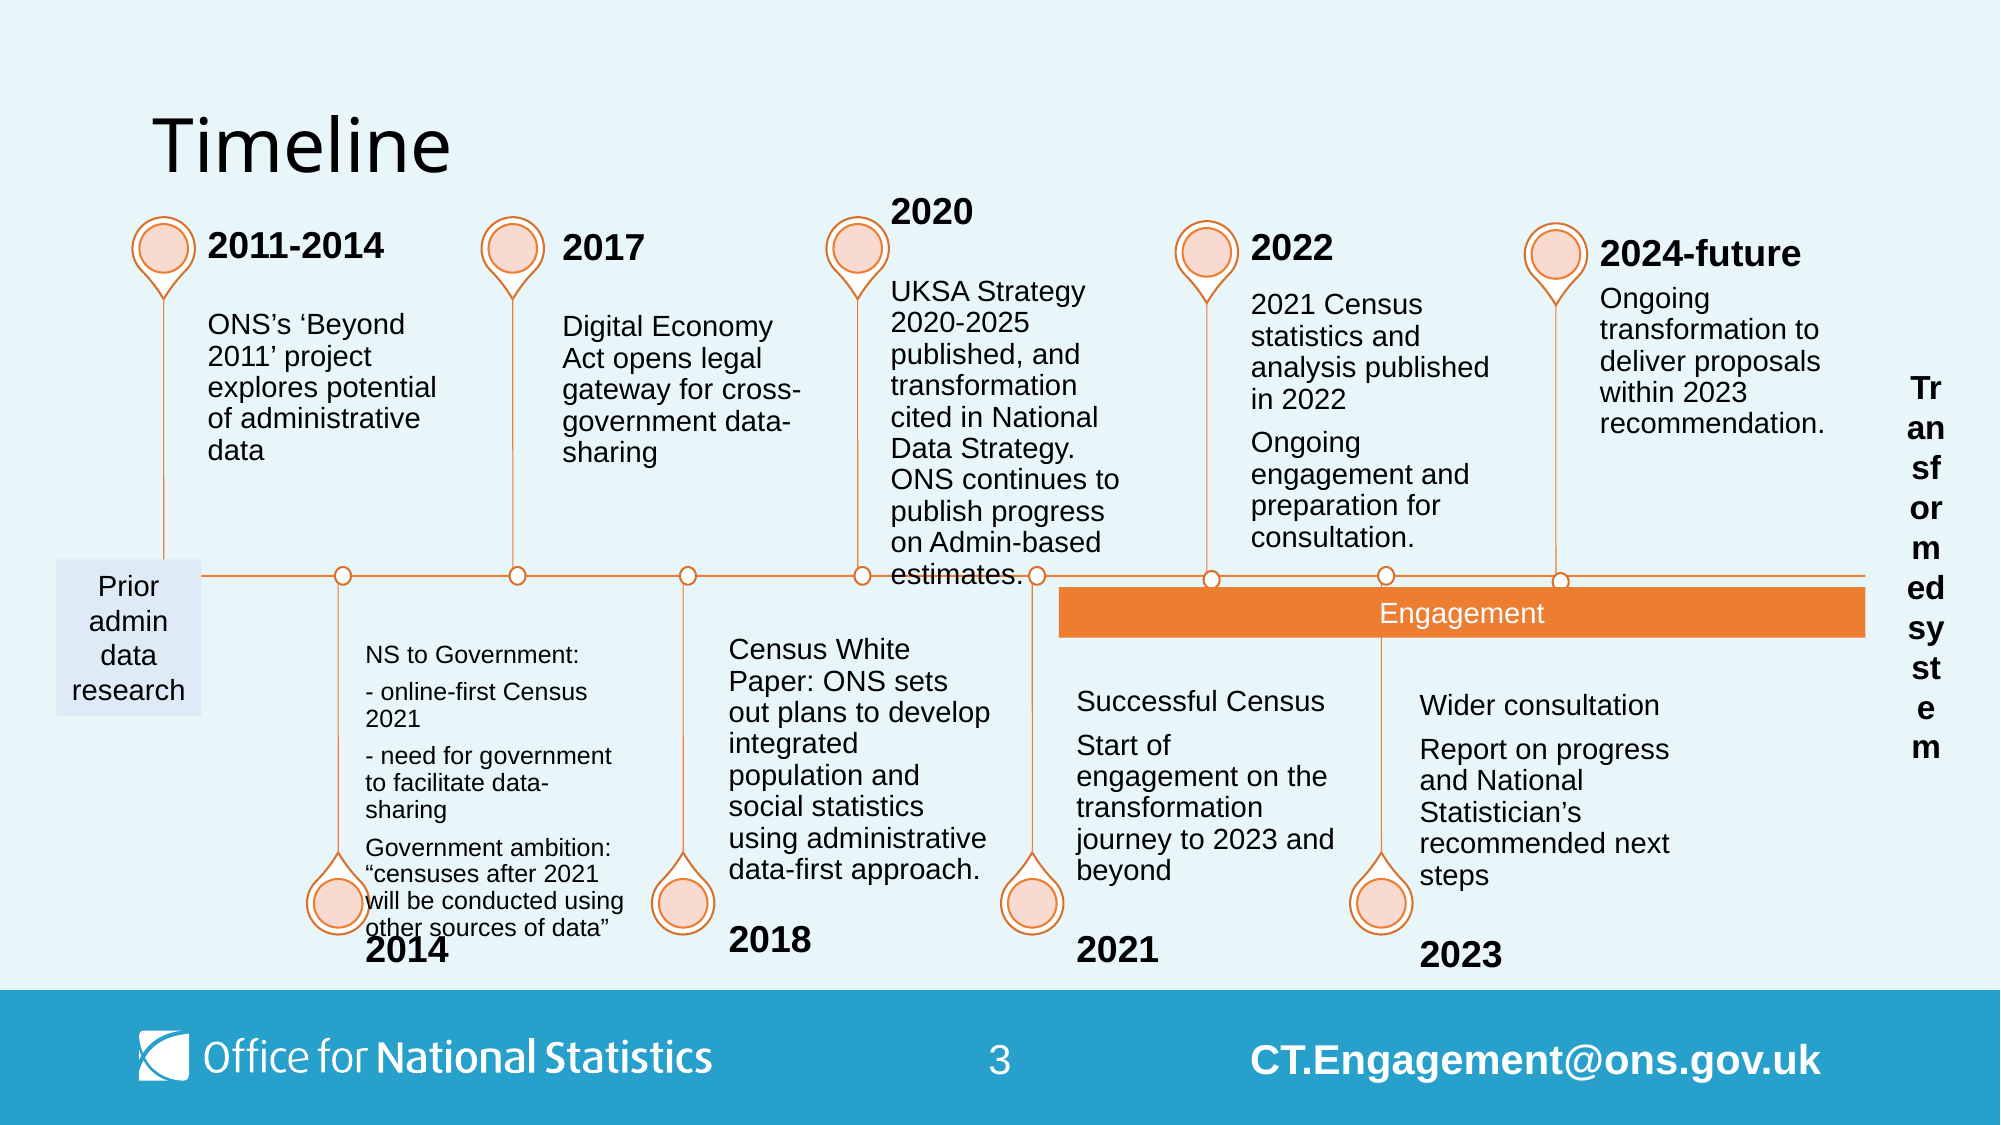

# Timeline
2020
2022
2024-future
2011-2014
2017
UKSA Strategy 2020-2025 published, and transformation cited in National Data Strategy. ONS continues to publish progress on Admin-based estimates.
Ongoing transformation to deliver proposals within 2023 recommendation.
2021 Census statistics and analysis published in 2022
Ongoing engagement and preparation for consultation.
ONS’s ‘Beyond 2011’ project explores potential of administrative data
Digital Economy Act opens legal gateway for cross-government data-sharing
Census White Paper: ONS sets out plans to develop integrated population and social statistics using administrative data-first approach.
Successful Census
Start of engagement on the transformation journey to 2023 and beyond
NS to Government:
- online-first Census 2021
- need for government to facilitate data-sharing
Government ambition: “censuses after 2021 will be conducted using other sources of data”
Wider consultation
Report on progress and National Statistician’s recommended next steps
2018
2021
2014
2023
Transformed system
Prior admin data research
Engagement
CT.Engagement@ons.gov.uk